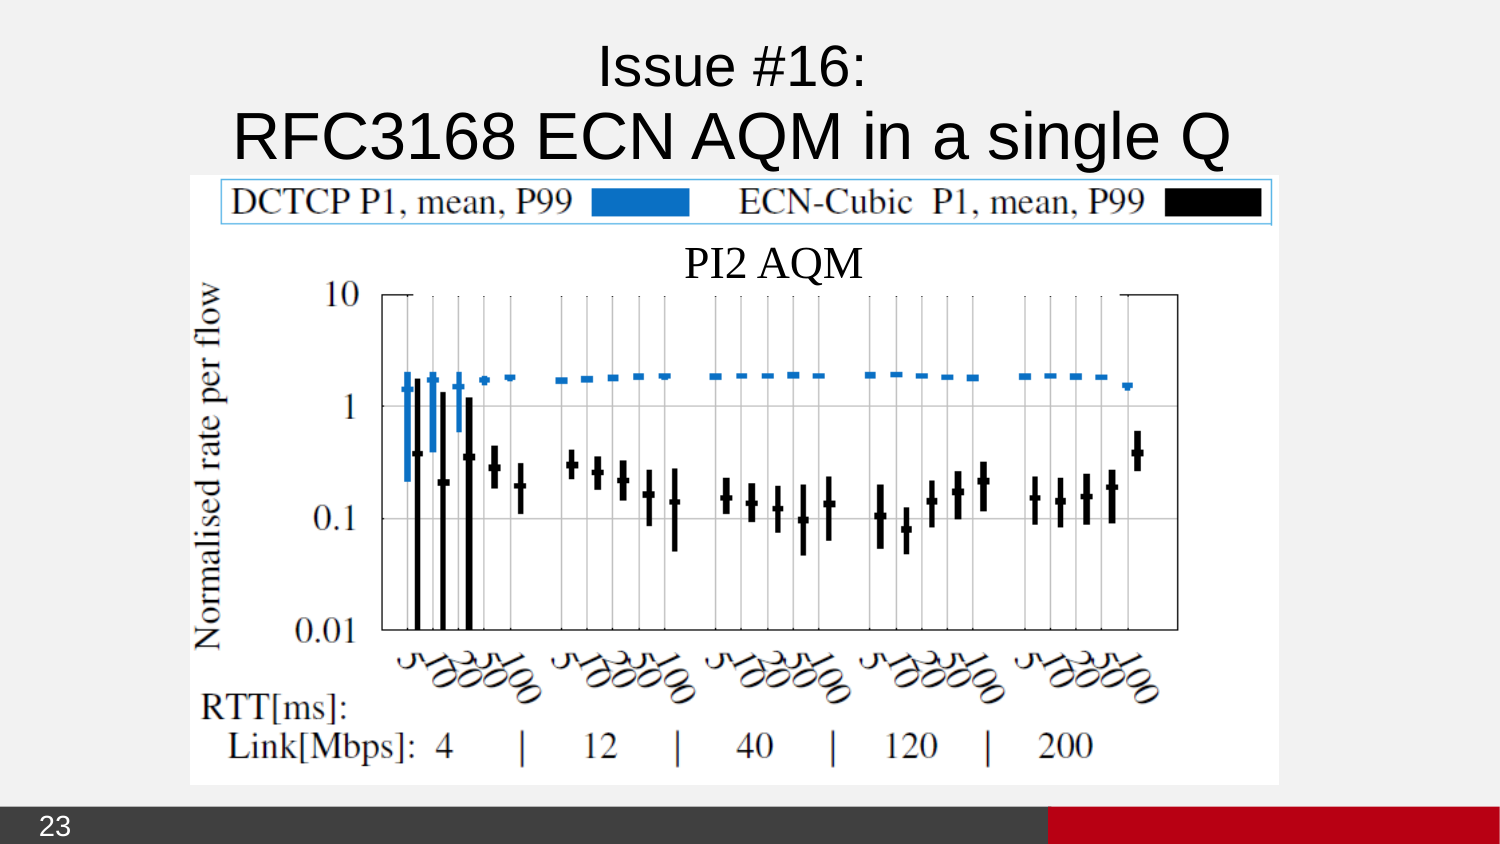

# Issue #16: RFC3168 ECN AQM in a single Q
			 PI2 AQM
23